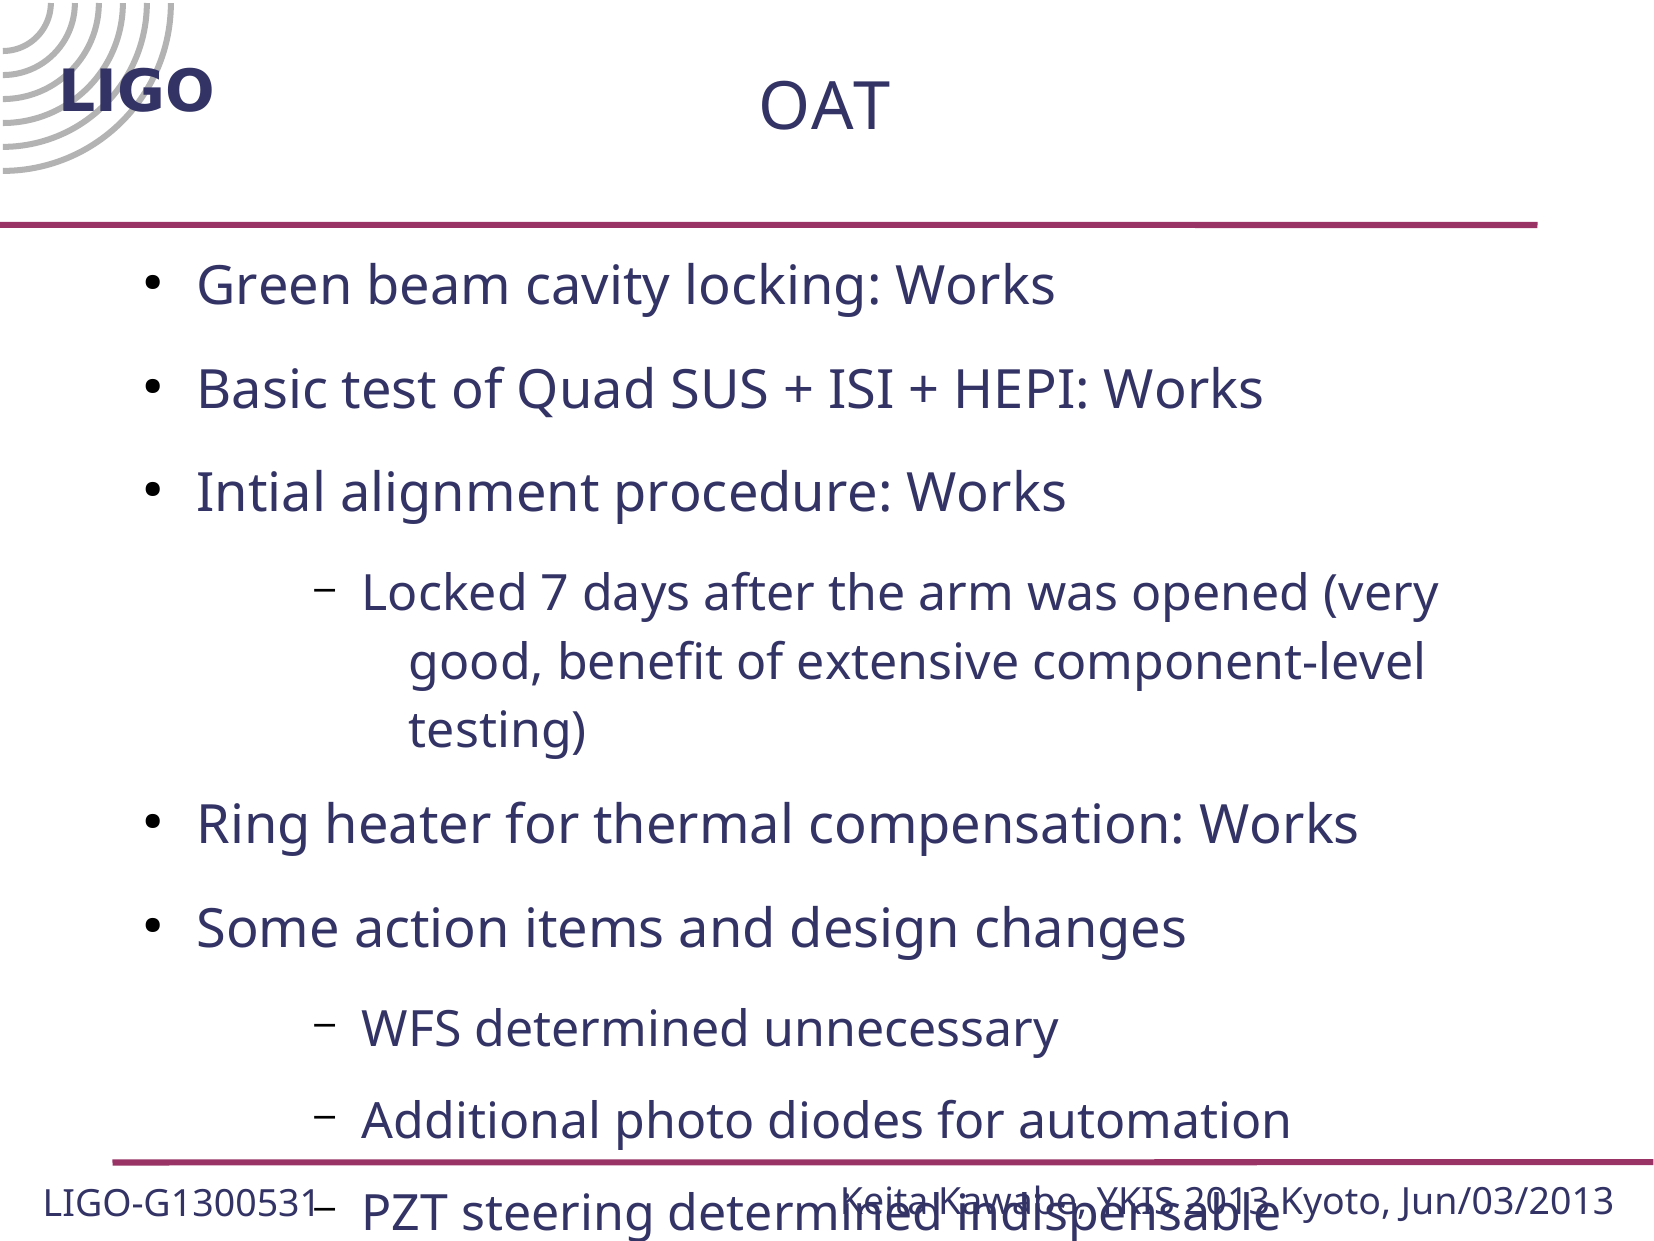

# OAT
Green beam cavity locking: Works
Basic test of Quad SUS + ISI + HEPI: Works
Intial alignment procedure: Works
Locked 7 days after the arm was opened (very good, benefit of extensive component-level testing)
Ring heater for thermal compensation: Works
Some action items and design changes
WFS determined unnecessary
Additional photo diodes for automation
PZT steering determined indispensable